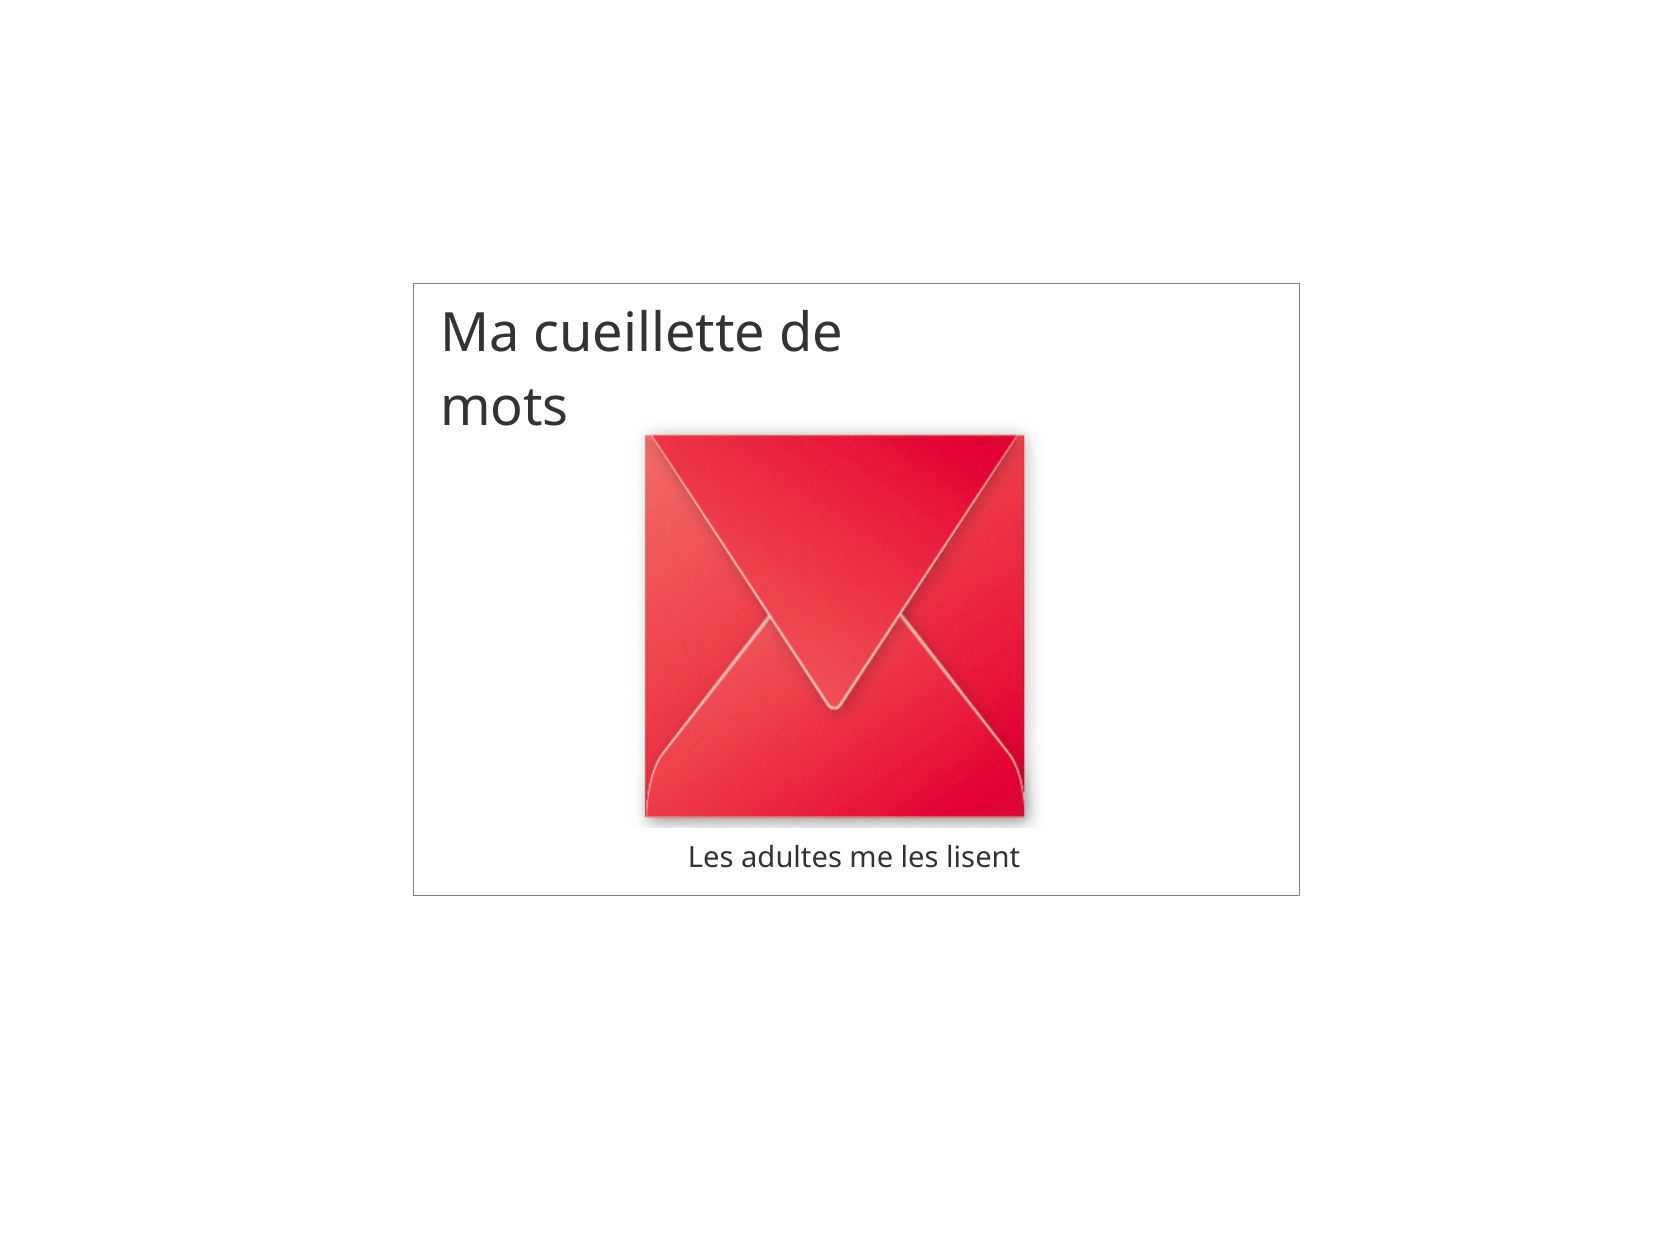

Ma cueillette de mots
Les adultes me les lisent